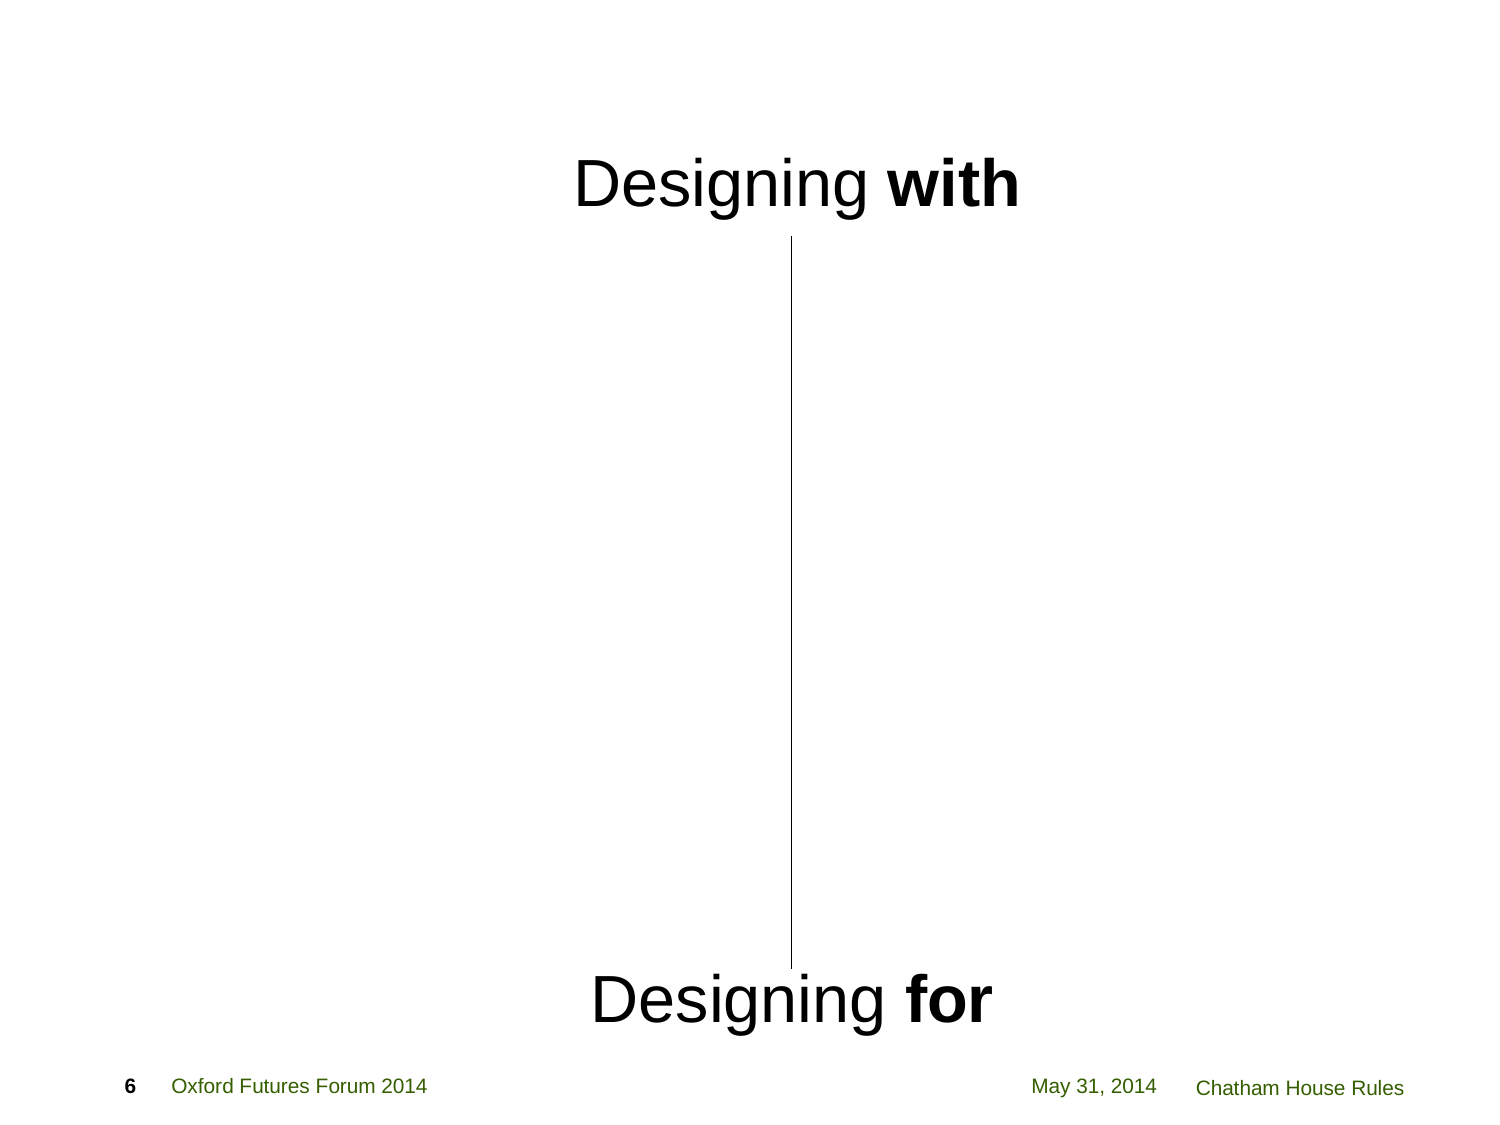

Designing with
Designing for
6
Oxford Futures Forum 2014
May 31, 2014